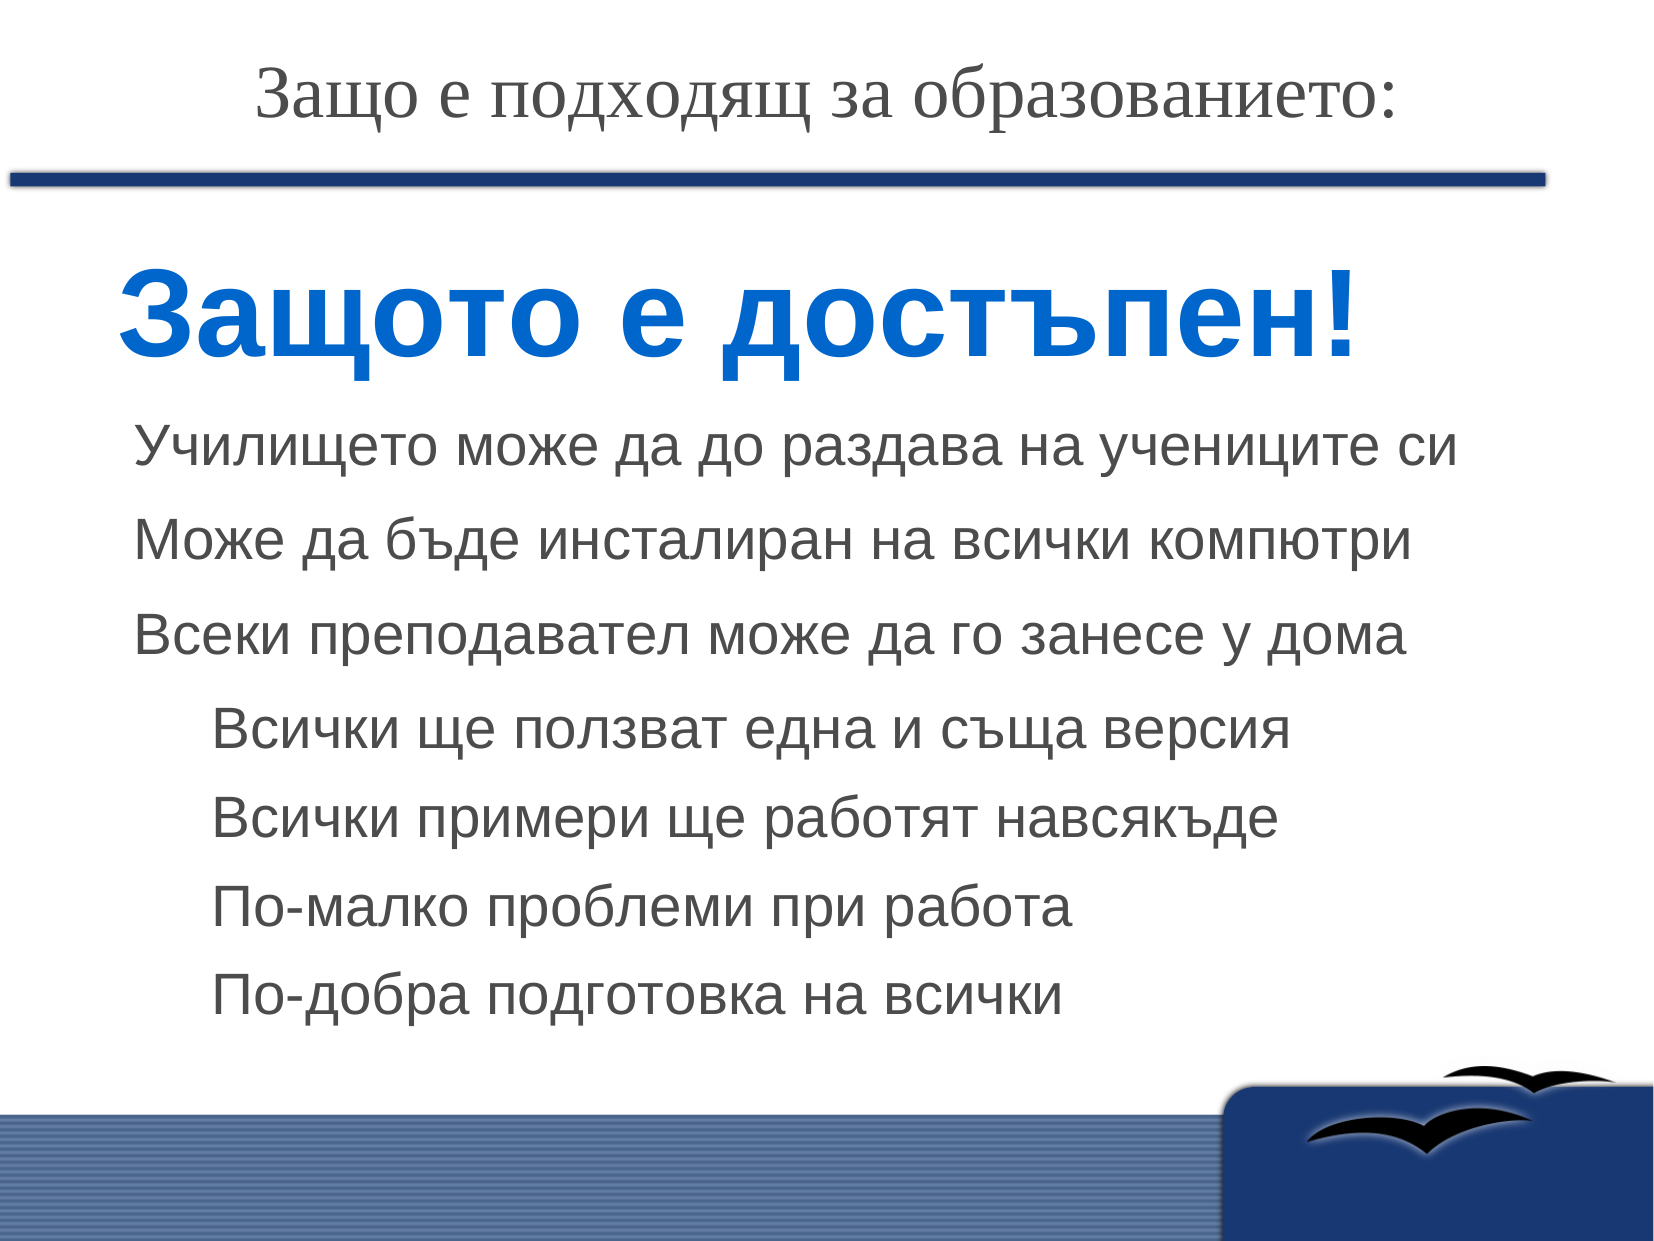

Защо е подходящ за образованието:
# Защото е достъпен!
 Училището може да до раздава на учениците си
 Може да бъде инсталиран на всички компютри
 Всеки преподавател може да го занесе у дома
Всички ще ползват една и съща версия
Всички примери ще работят навсякъде
По-малко проблеми при работа
По-добра подготовка на всички